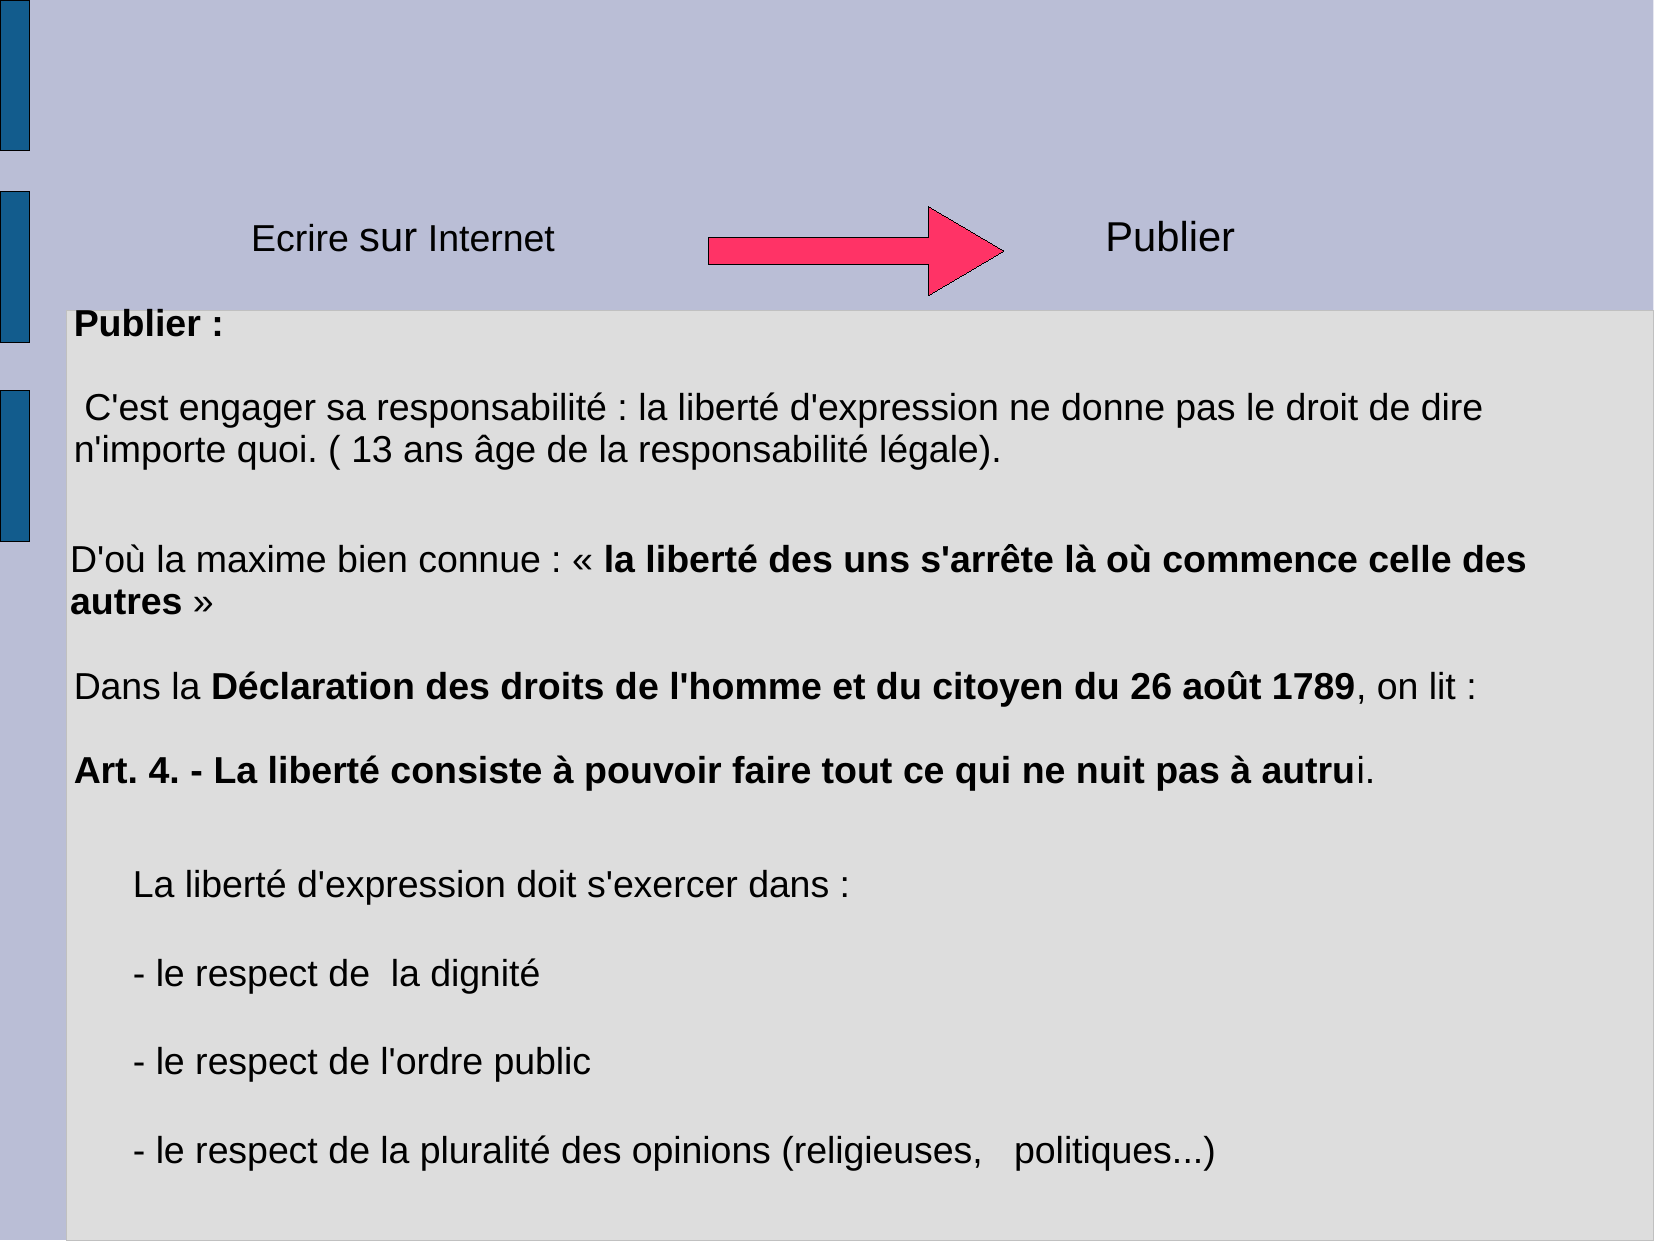

Ecrire sur Internet
Publier
Publier :
 C'est engager sa responsabilité : la liberté d'expression ne donne pas le droit de dire n'importe quoi. ( 13 ans âge de la responsabilité légale).
D'où la maxime bien connue : « la liberté des uns s'arrête là où commence celle des autres »
Dans la Déclaration des droits de l'homme et du citoyen du 26 août 1789, on lit :
Art. 4. - La liberté consiste à pouvoir faire tout ce qui ne nuit pas à autrui.
La liberté d'expression doit s'exercer dans :
- le respect de la dignité
- le respect de l'ordre public
- le respect de la pluralité des opinions (religieuses, politiques...)